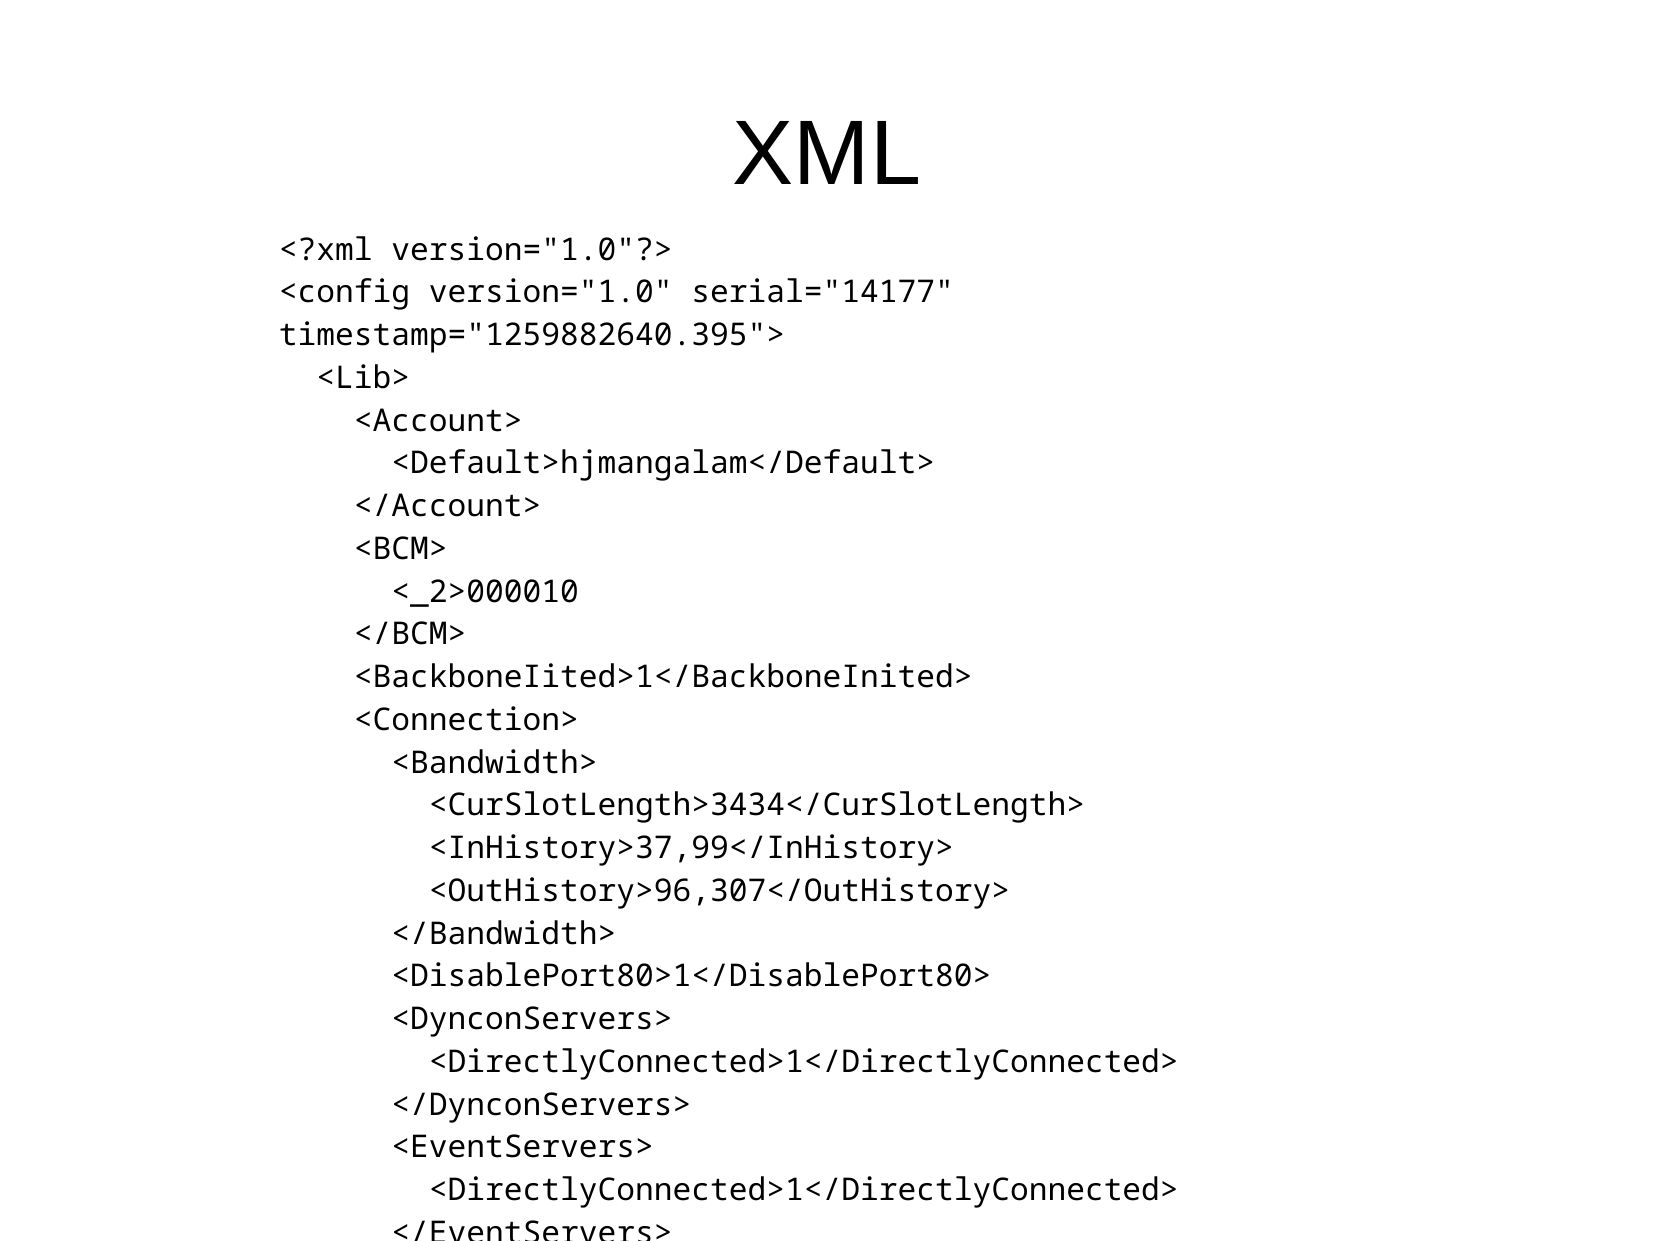

# XML
<?xml version="1.0"?>
<config version="1.0" serial="14177" timestamp="1259882640.395">
 <Lib>
 <Account>
 <Default>hjmangalam</Default>
 </Account>
 <BCM>
 <_2>000010
 </BCM>
 <BackboneIited>1</BackboneInited>
 <Connection>
 <Bandwidth>
 <CurSlotLength>3434</CurSlotLength>
 <InHistory>37,99</InHistory>
 <OutHistory>96,307</OutHistory>
 </Bandwidth>
 <DisablePort80>1</DisablePort80>
 <DynconServers>
 <DirectlyConnected>1</DirectlyConnected>
 </DynconServers>
 <EventServers>
 <DirectlyConnected>1</DirectlyConnected>
 </EventServers>